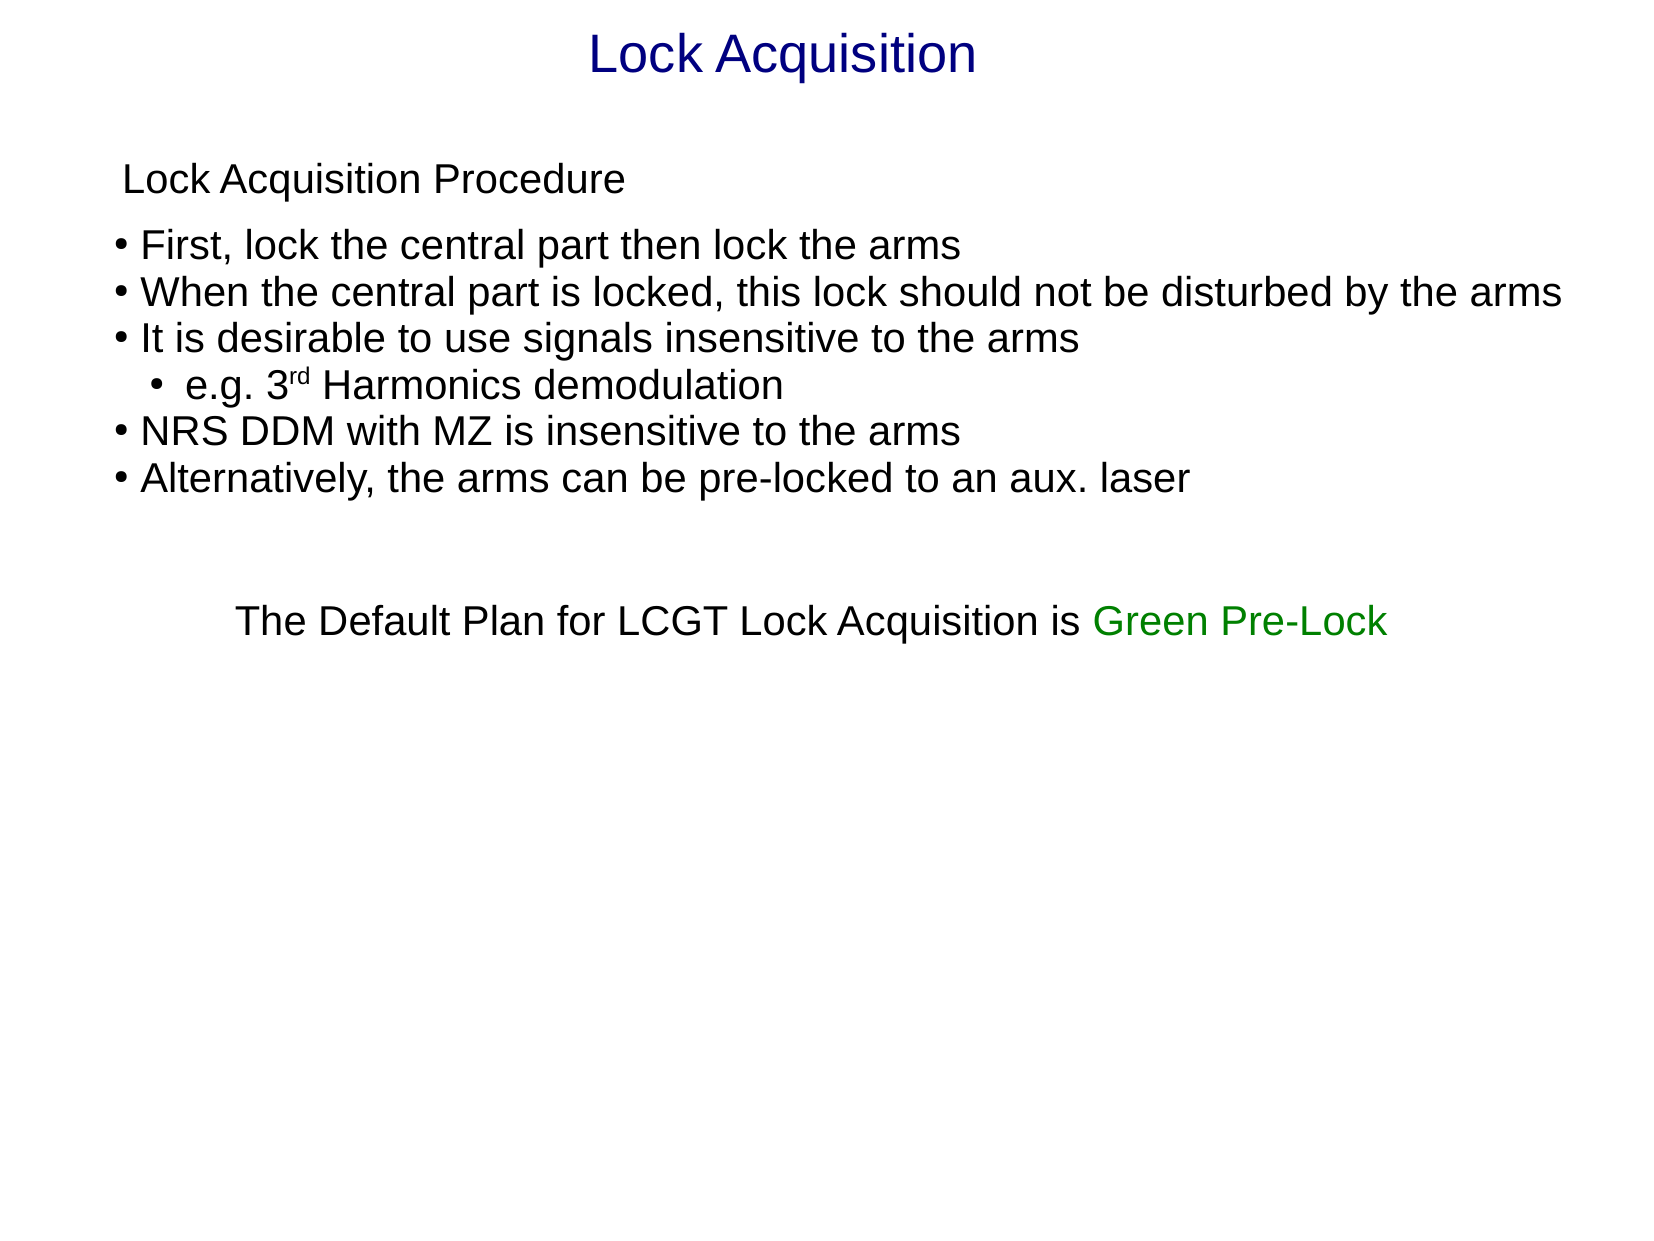

Lock Acquisition
Lock Acquisition Procedure
 First, lock the central part then lock the arms
 When the central part is locked, this lock should not be disturbed by the arms
 It is desirable to use signals insensitive to the arms
e.g. 3rd Harmonics demodulation
 NRS DDM with MZ is insensitive to the arms
 Alternatively, the arms can be pre-locked to an aux. laser
The Default Plan for LCGT Lock Acquisition is Green Pre-Lock